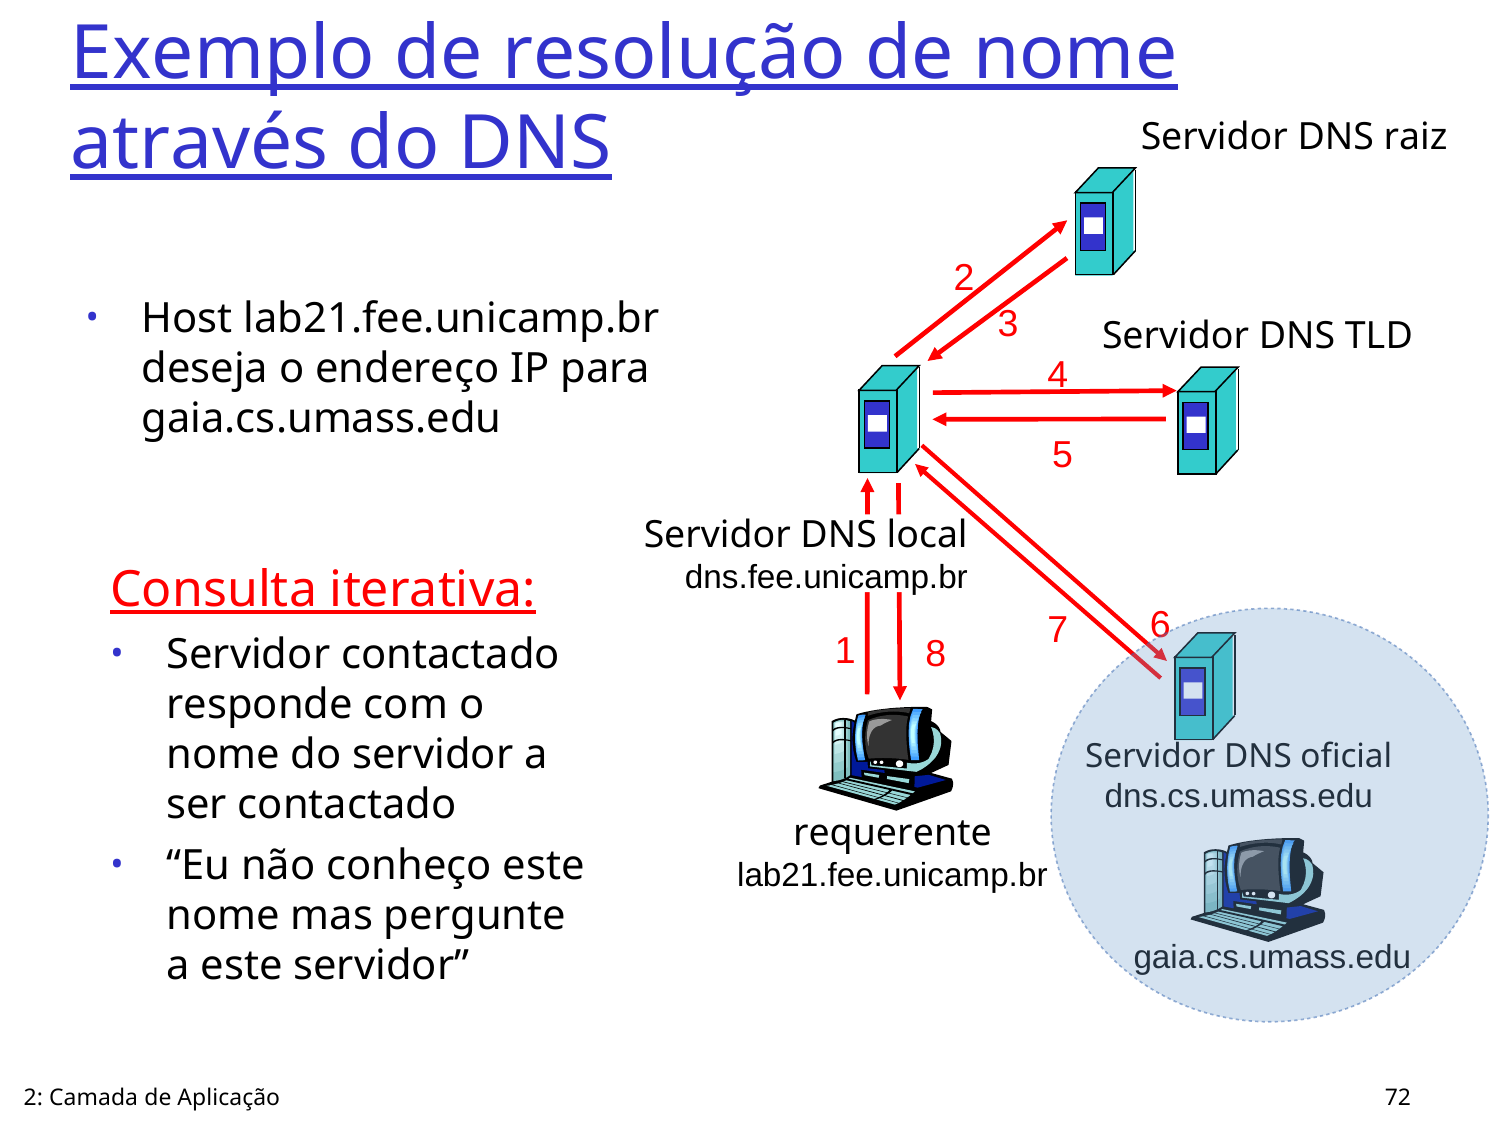

# Exemplo de resolução de nome através do DNS
Servidor DNS raiz
2
Host lab21.fee.unicamp.br deseja o endereço IP para gaia.cs.umass.edu
3
Servidor DNS TLD
4
5
Servidor DNS local
dns.fee.unicamp.br
Consulta iterativa:
Servidor contactado responde com o nome do servidor a ser contactado
“Eu não conheço este nome mas pergunte a este servidor”
6
7
1
8
Servidor DNS oficial
dns.cs.umass.edu
requerente
lab21.fee.unicamp.br
gaia.cs.umass.edu
72